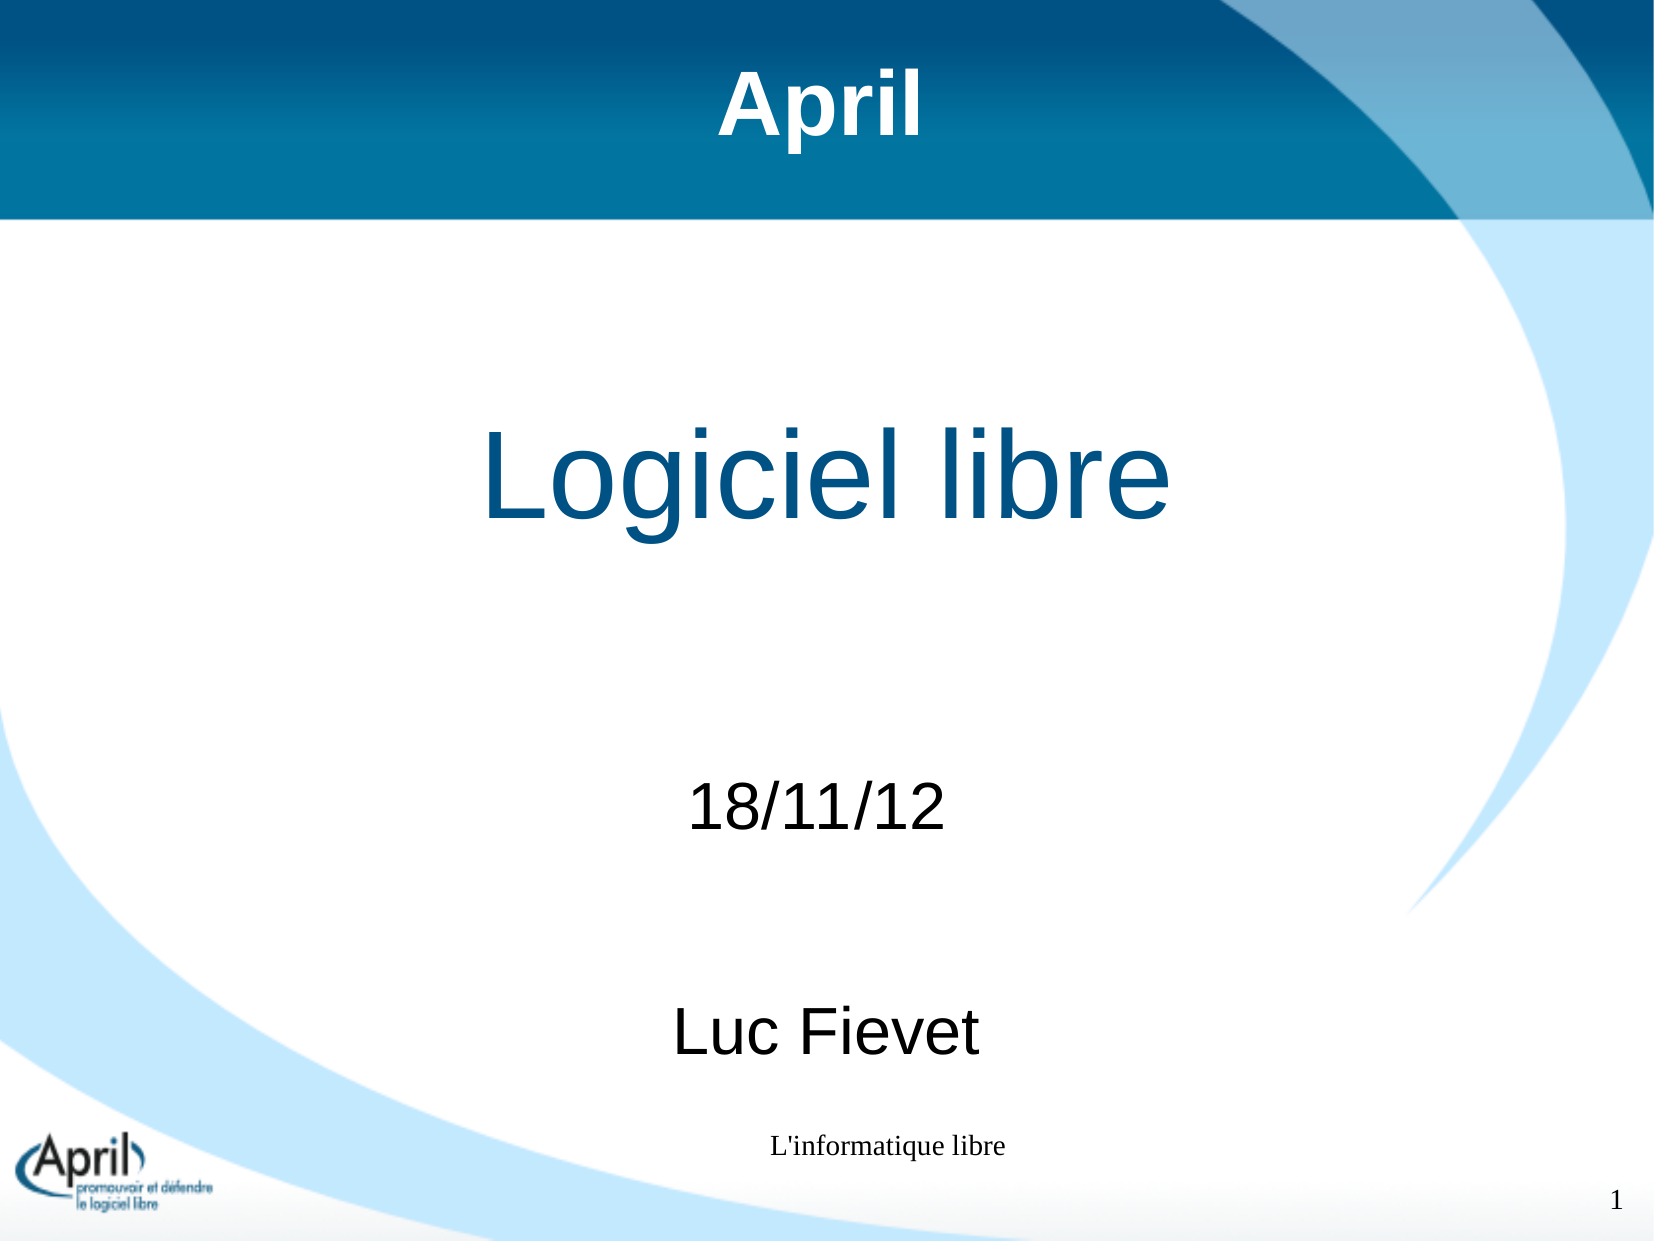

# April
Logiciel libre
18/11/12
Luc Fievet
L'informatique libre
1